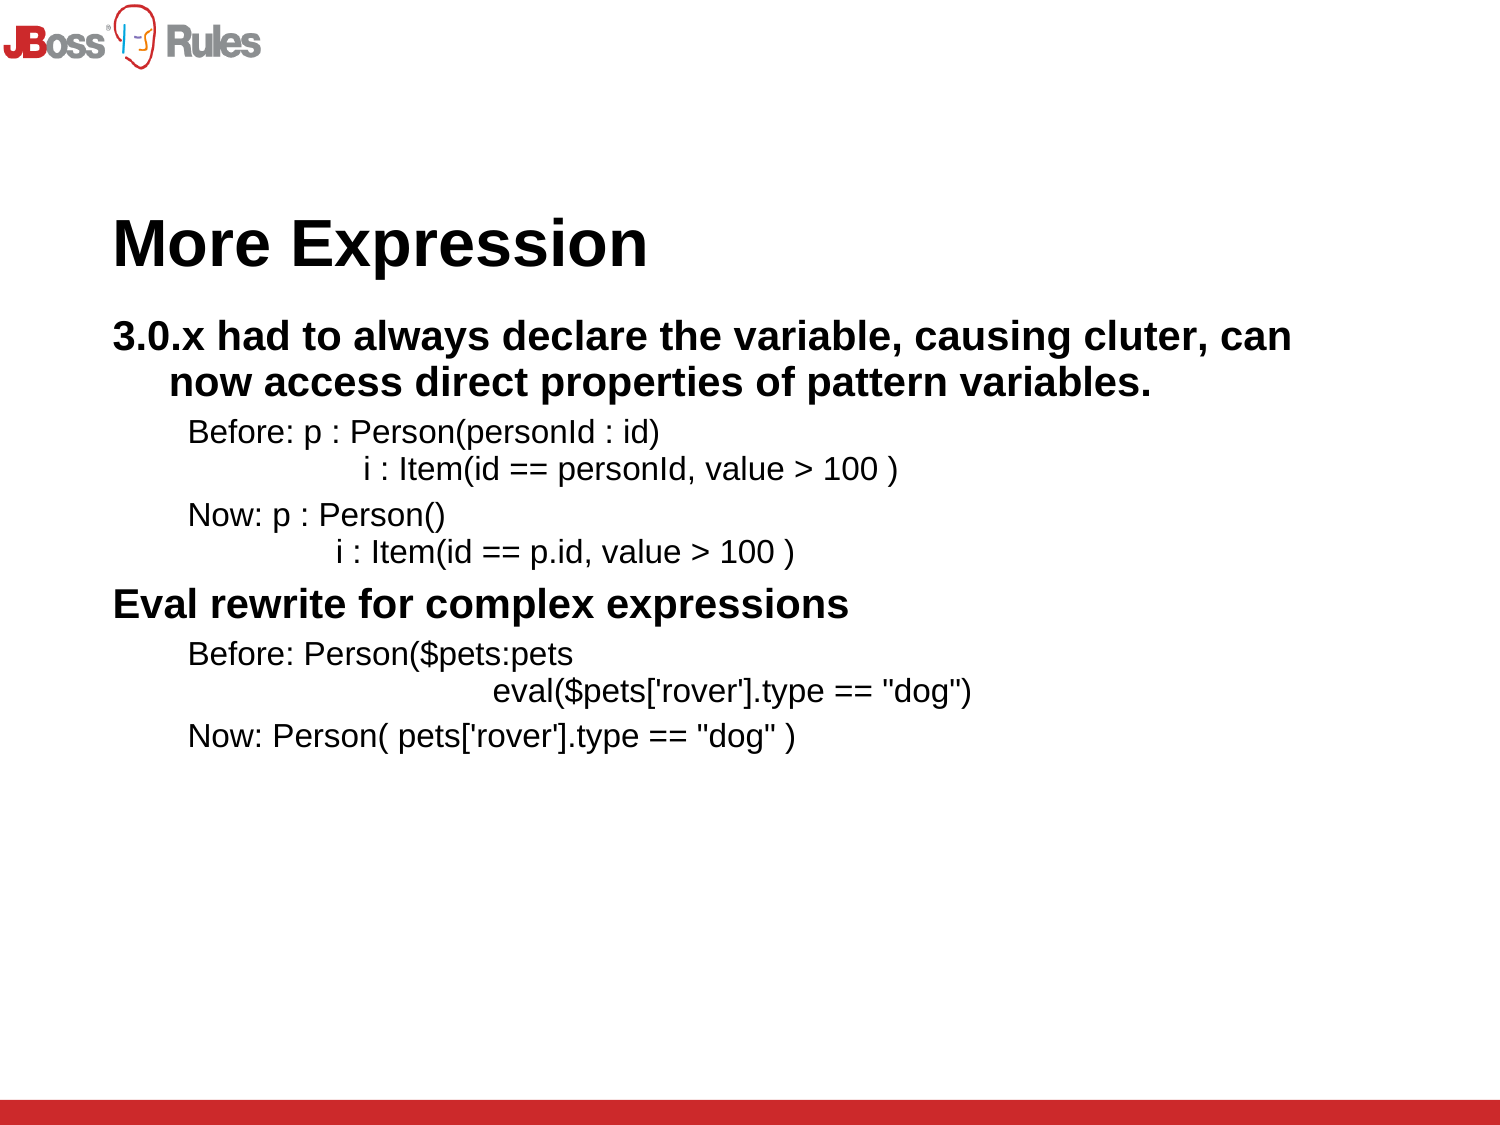

# More Expression
3.0.x had to always declare the variable, causing cluter, can now access direct properties of pattern variables.
Before: p : Person(personId : id)
 i : Item(id == personId, value > 100 )
Now: p : Person()
 i : Item(id == p.id, value > 100 )
Eval rewrite for complex expressions
Before: Person($pets:pets
 eval($pets['rover'].type == "dog")
Now: Person( pets['rover'].type == "dog" )